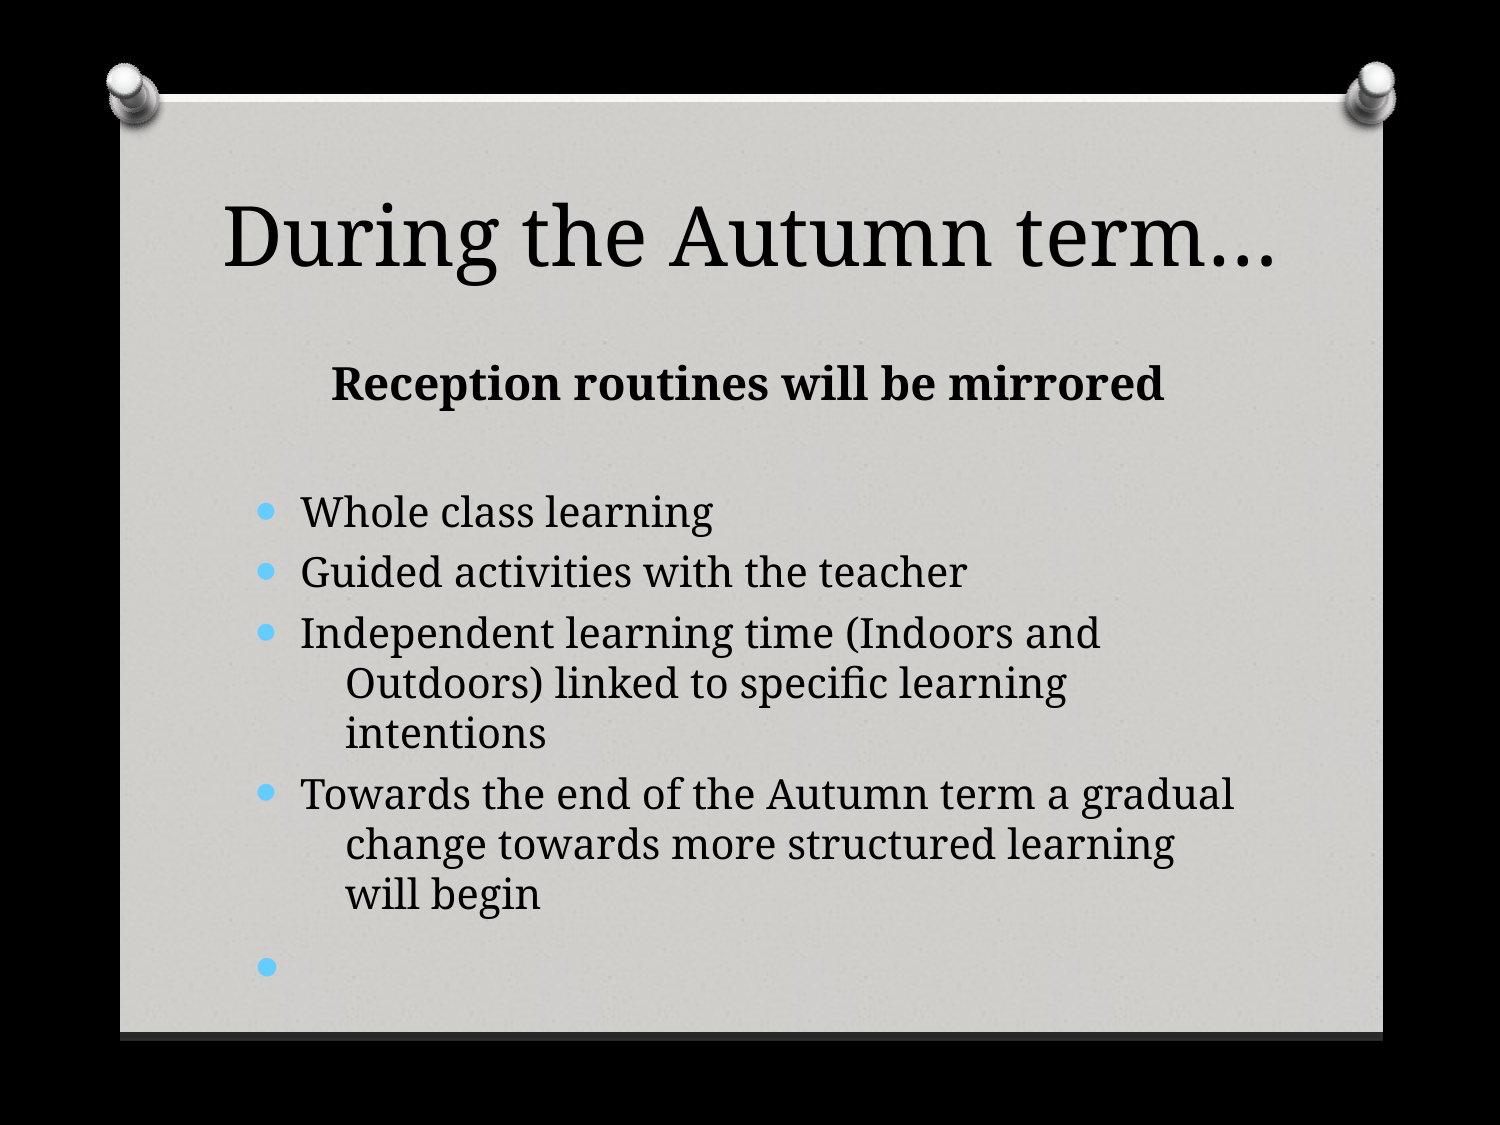

# During the Autumn term…
Reception routines will be mirrored
Whole class learning
Guided activities with the teacher
Independent learning time (Indoors and Outdoors) linked to specific learning intentions
Towards the end of the Autumn term a gradual change towards more structured learning will begin